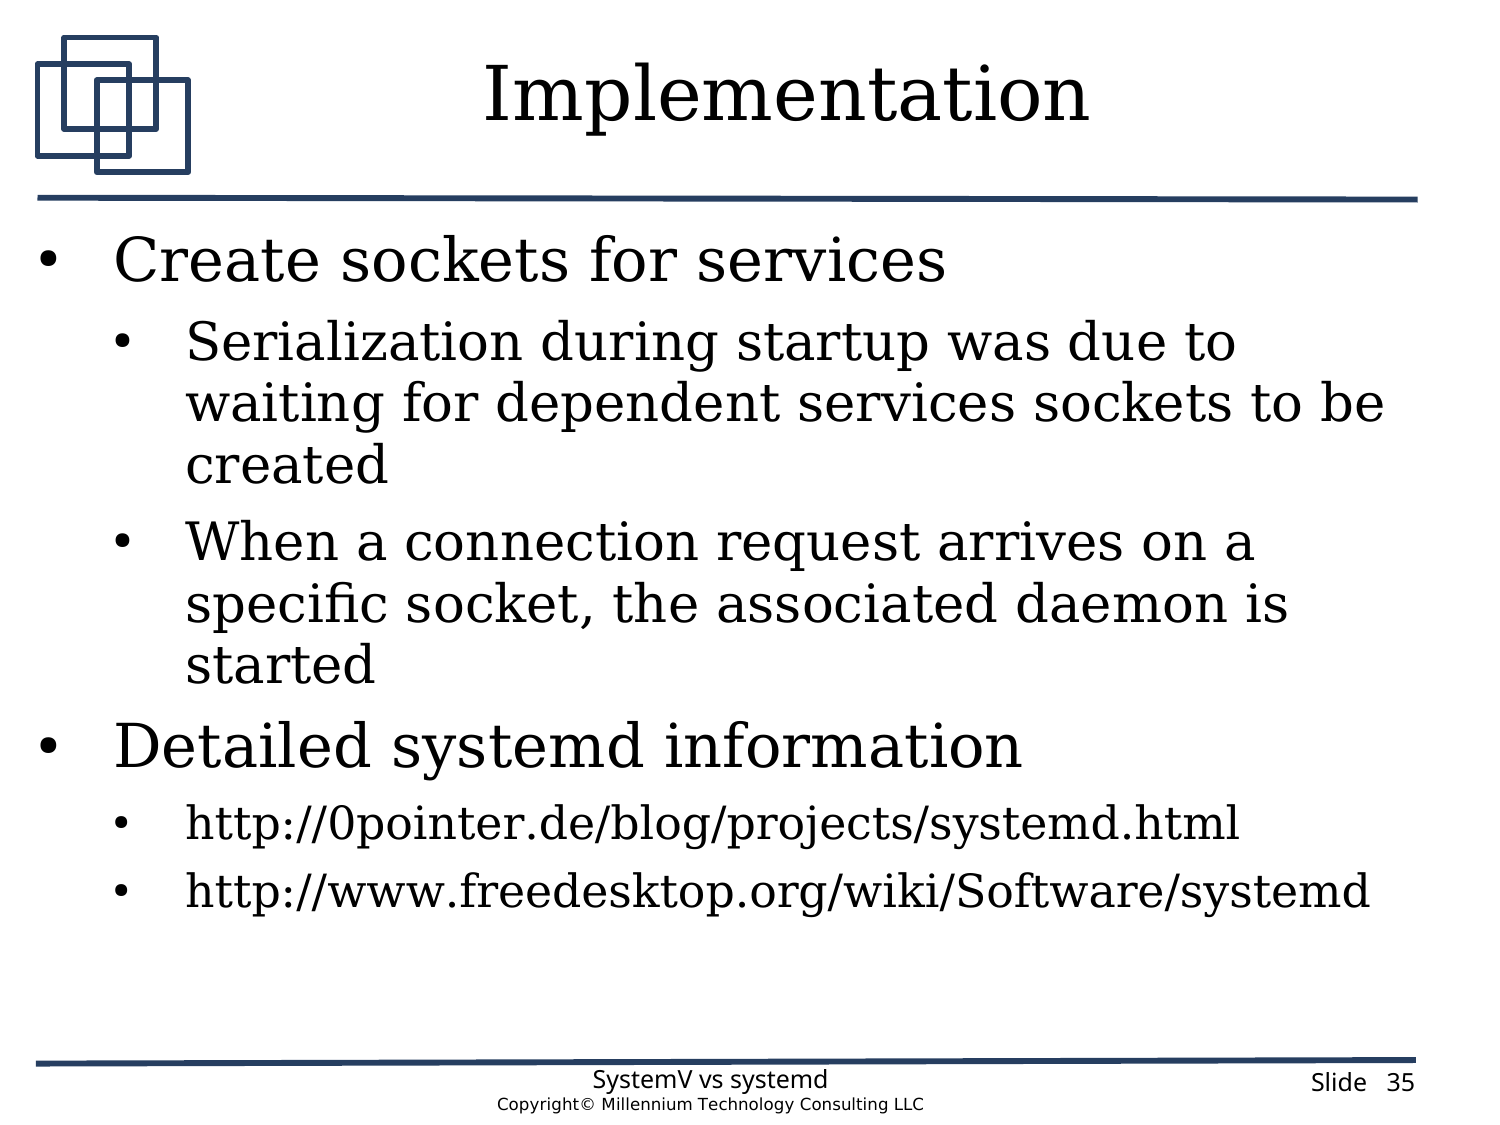

# Implementation
Create sockets for services
Serialization during startup was due to waiting for dependent services sockets to be created
When a connection request arrives on a specific socket, the associated daemon is started
Detailed systemd information
http://0pointer.de/blog/projects/systemd.html
http://www.freedesktop.org/wiki/Software/systemd